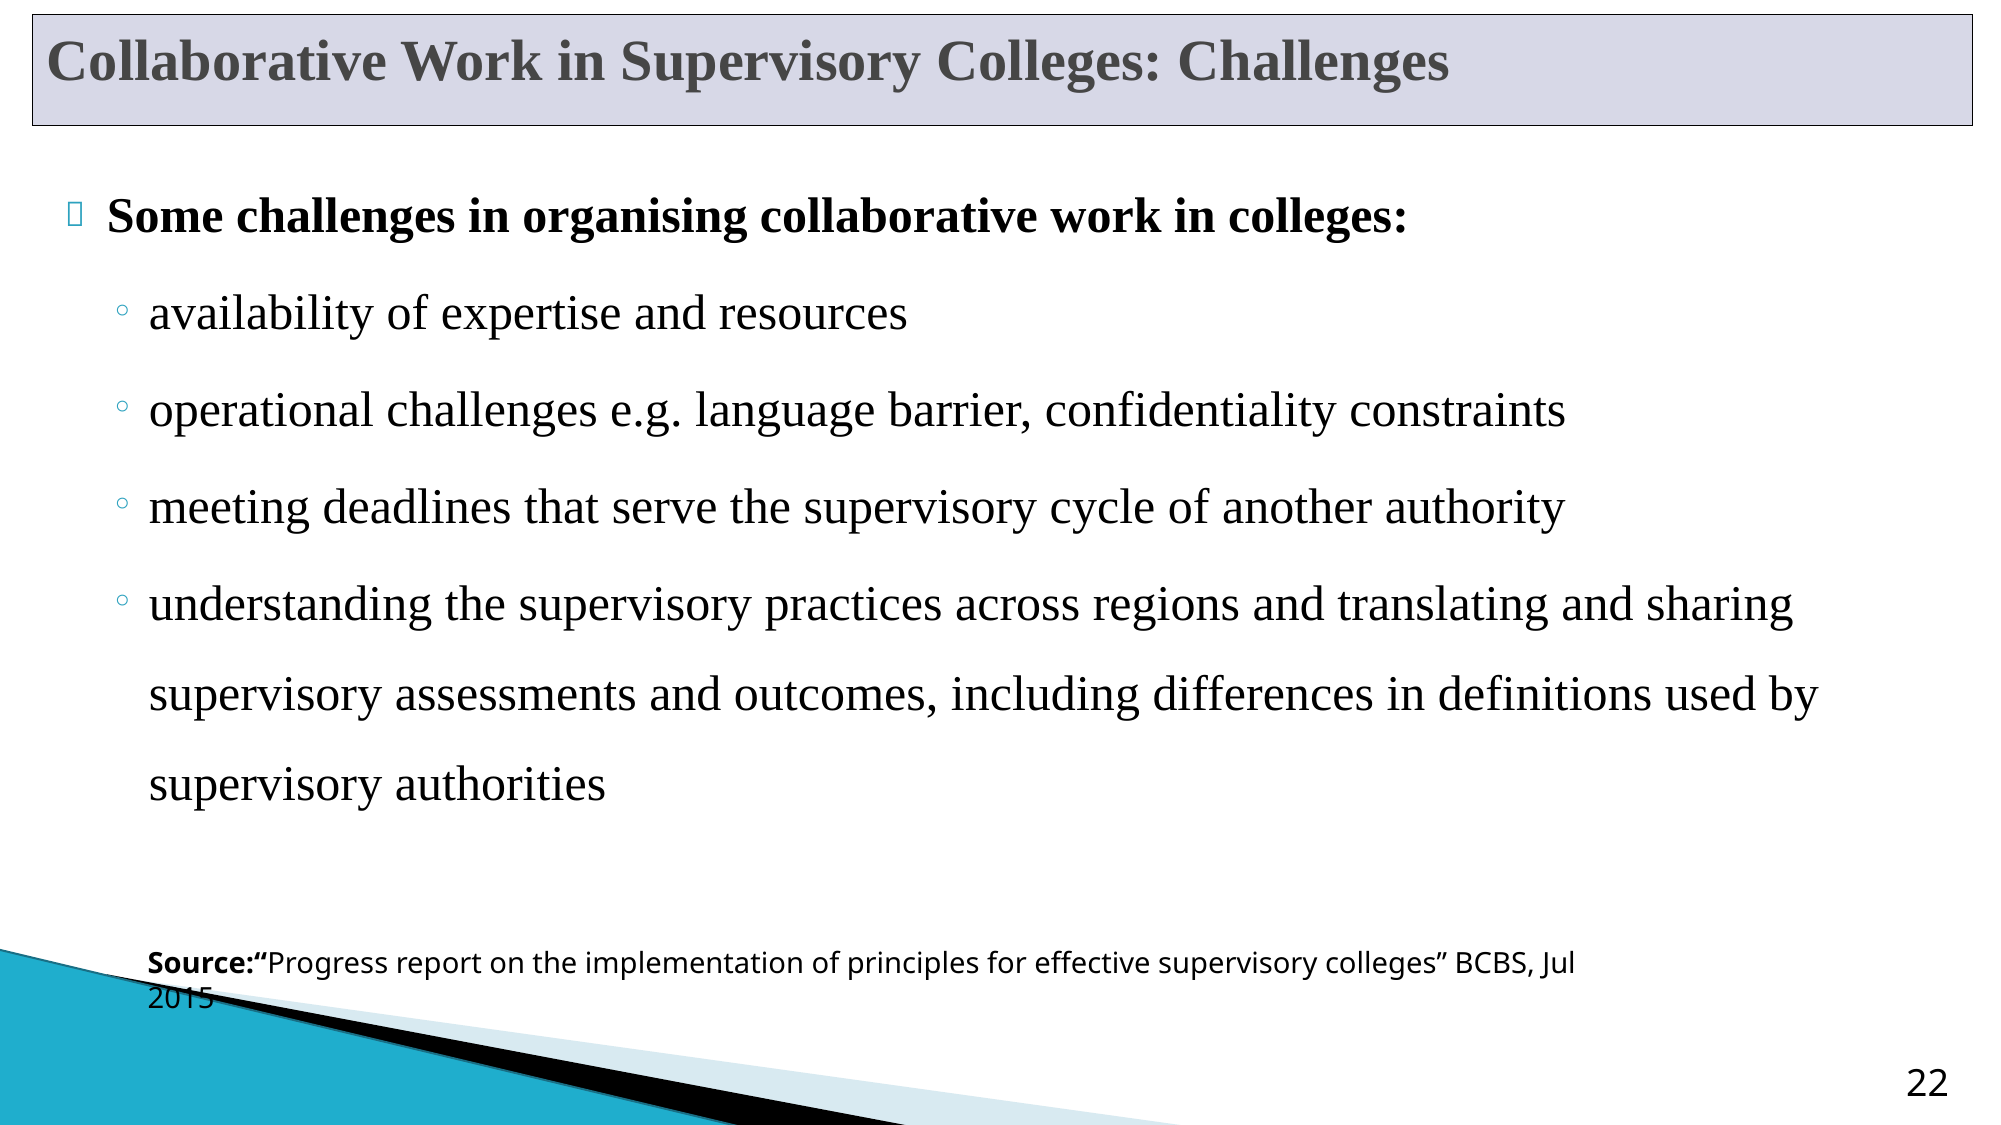

# Collaborative Work in Supervisory Colleges: Challenges
Some challenges in organising collaborative work in colleges:
availability of expertise and resources
operational challenges e.g. language barrier, confidentiality constraints
meeting deadlines that serve the supervisory cycle of another authority
understanding the supervisory practices across regions and translating and sharing supervisory assessments and outcomes, including differences in definitions used by supervisory authorities
Source:“Progress report on the implementation of principles for effective supervisory colleges” BCBS, Jul 2015